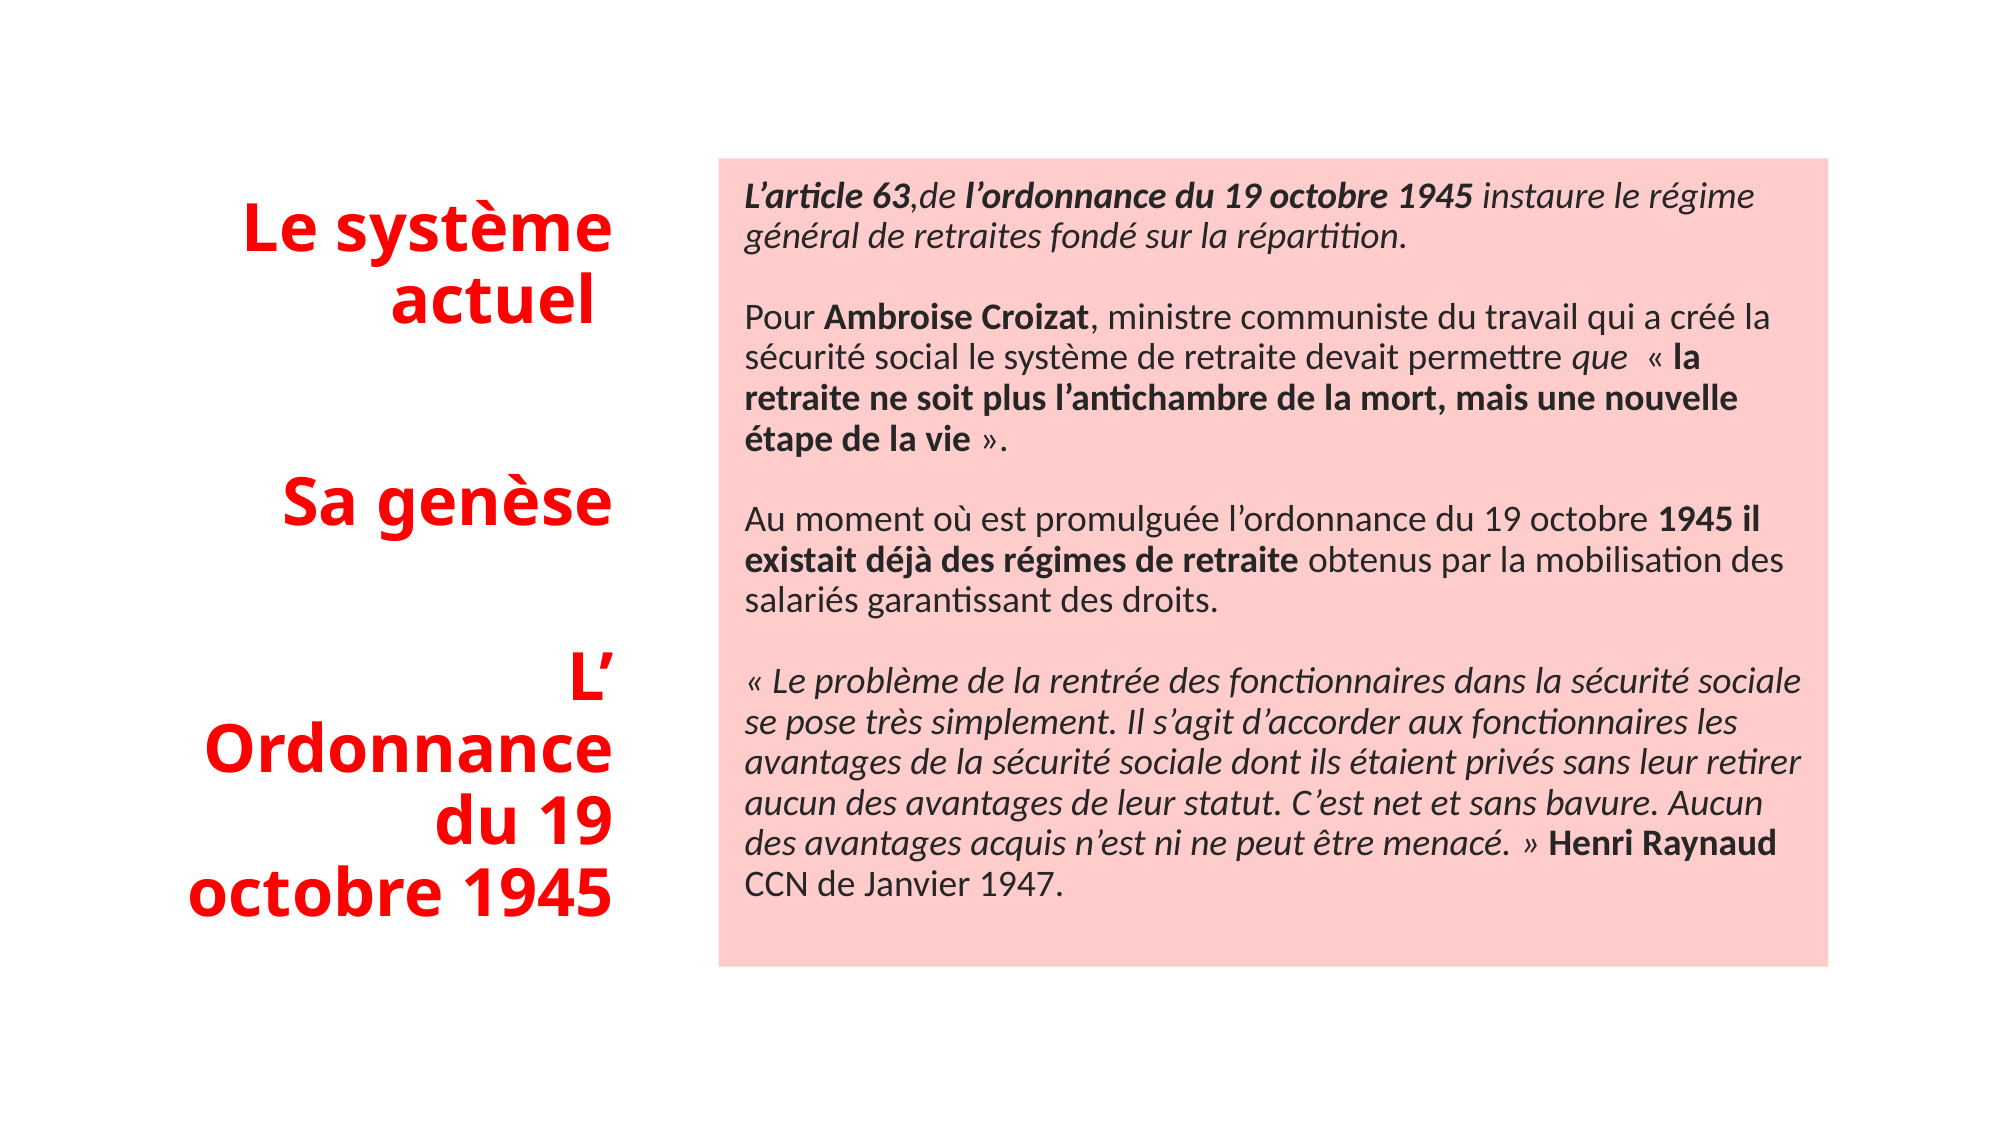

Le système actuel
 Sa genèse
L’ Ordonnance du 19 octobre 1945
# L’article 63,de l’ordonnance du 19 octobre 1945 instaure le régime général de retraites fondé sur la répartition. Pour Ambroise Croizat, ministre communiste du travail qui a créé la sécurité social le système de retraite devait permettre que « la retraite ne soit plus l’antichambre de la mort, mais une nouvelle étape de la vie ». Au moment où est promulguée l’ordonnance du 19 octobre 1945 il existait déjà des régimes de retraite obtenus par la mobilisation des salariés garantissant des droits. « Le problème de la rentrée des fonctionnaires dans la sécurité sociale se pose très simplement. Il s’agit d’accorder aux fonctionnaires les avantages de la sécurité sociale dont ils étaient privés sans leur retirer aucun des avantages de leur statut. C’est net et sans bavure. Aucun des avantages acquis n’est ni ne peut être menacé. » Henri Raynaud CCN de Janvier 1947.